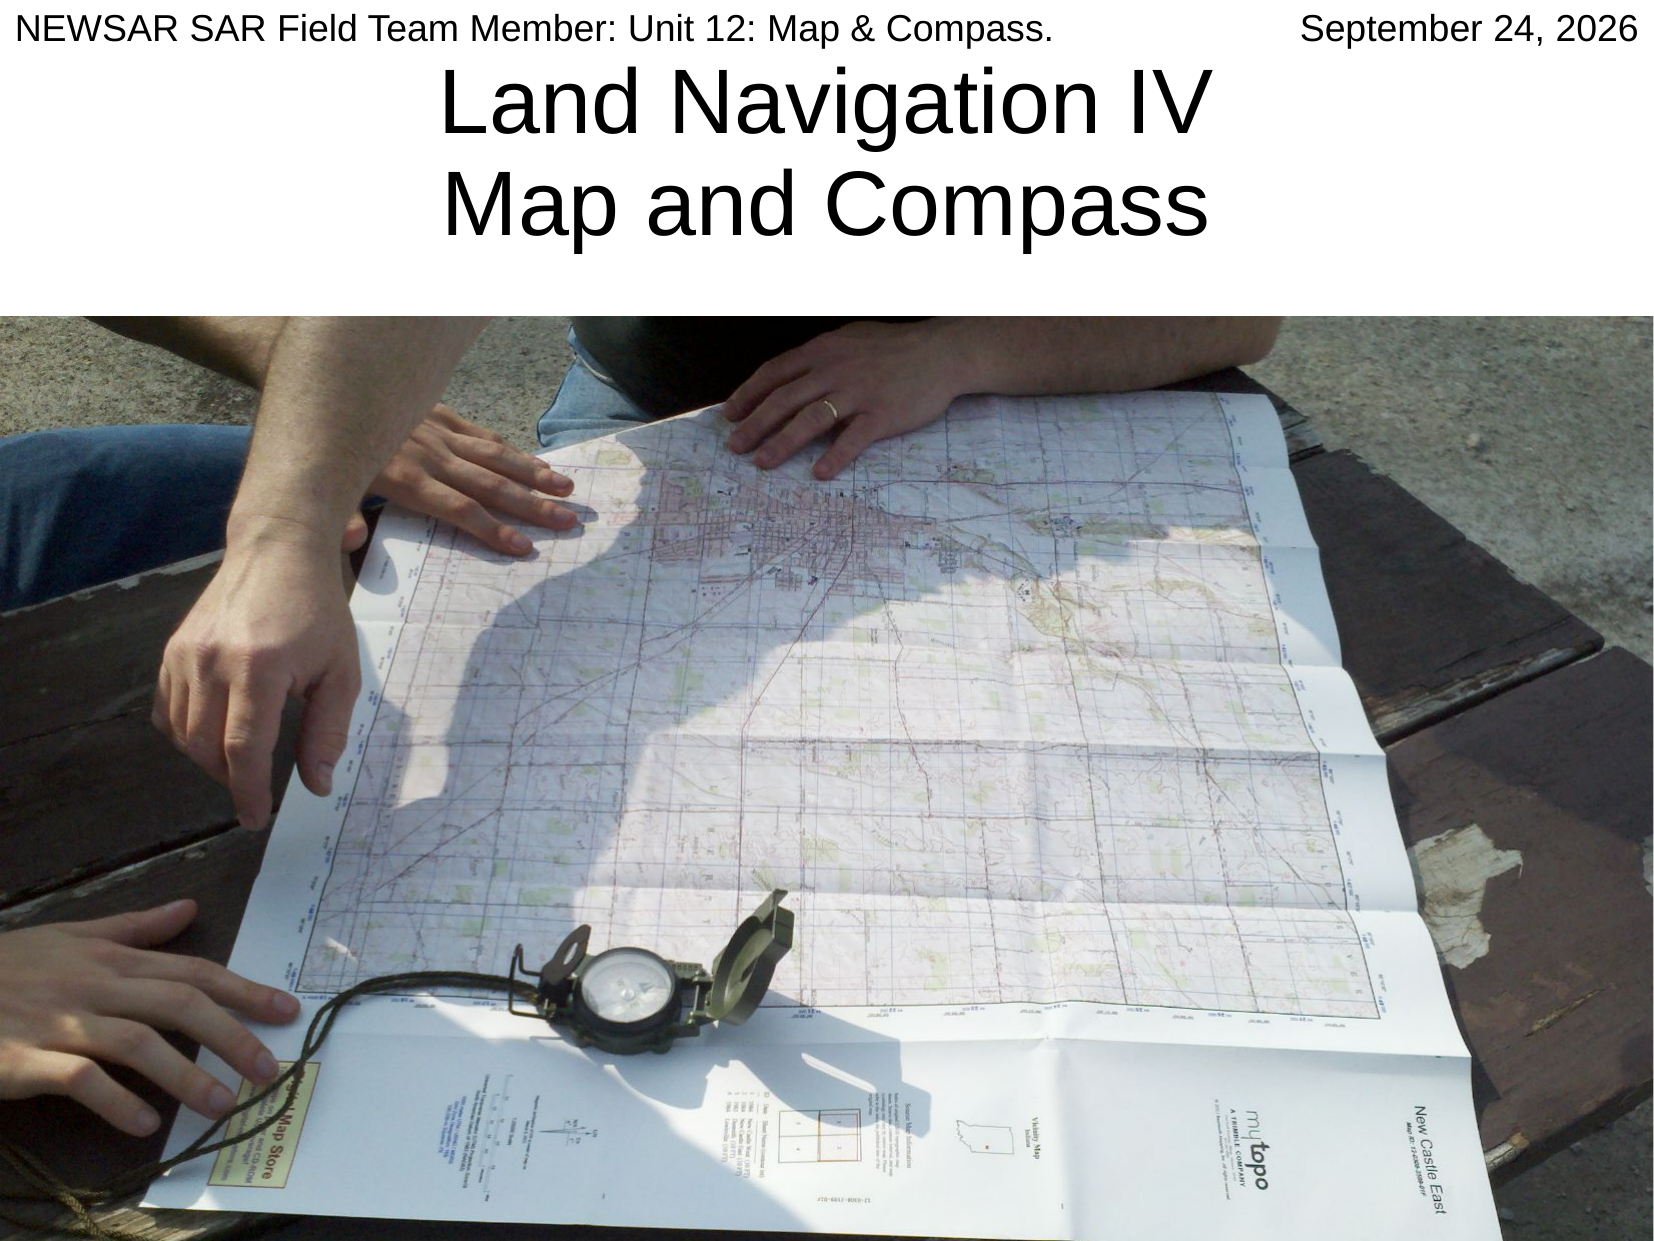

NEWSAR SAR Field Team Member: Unit 12: Map & Compass.
# Land Navigation IV Map and Compass